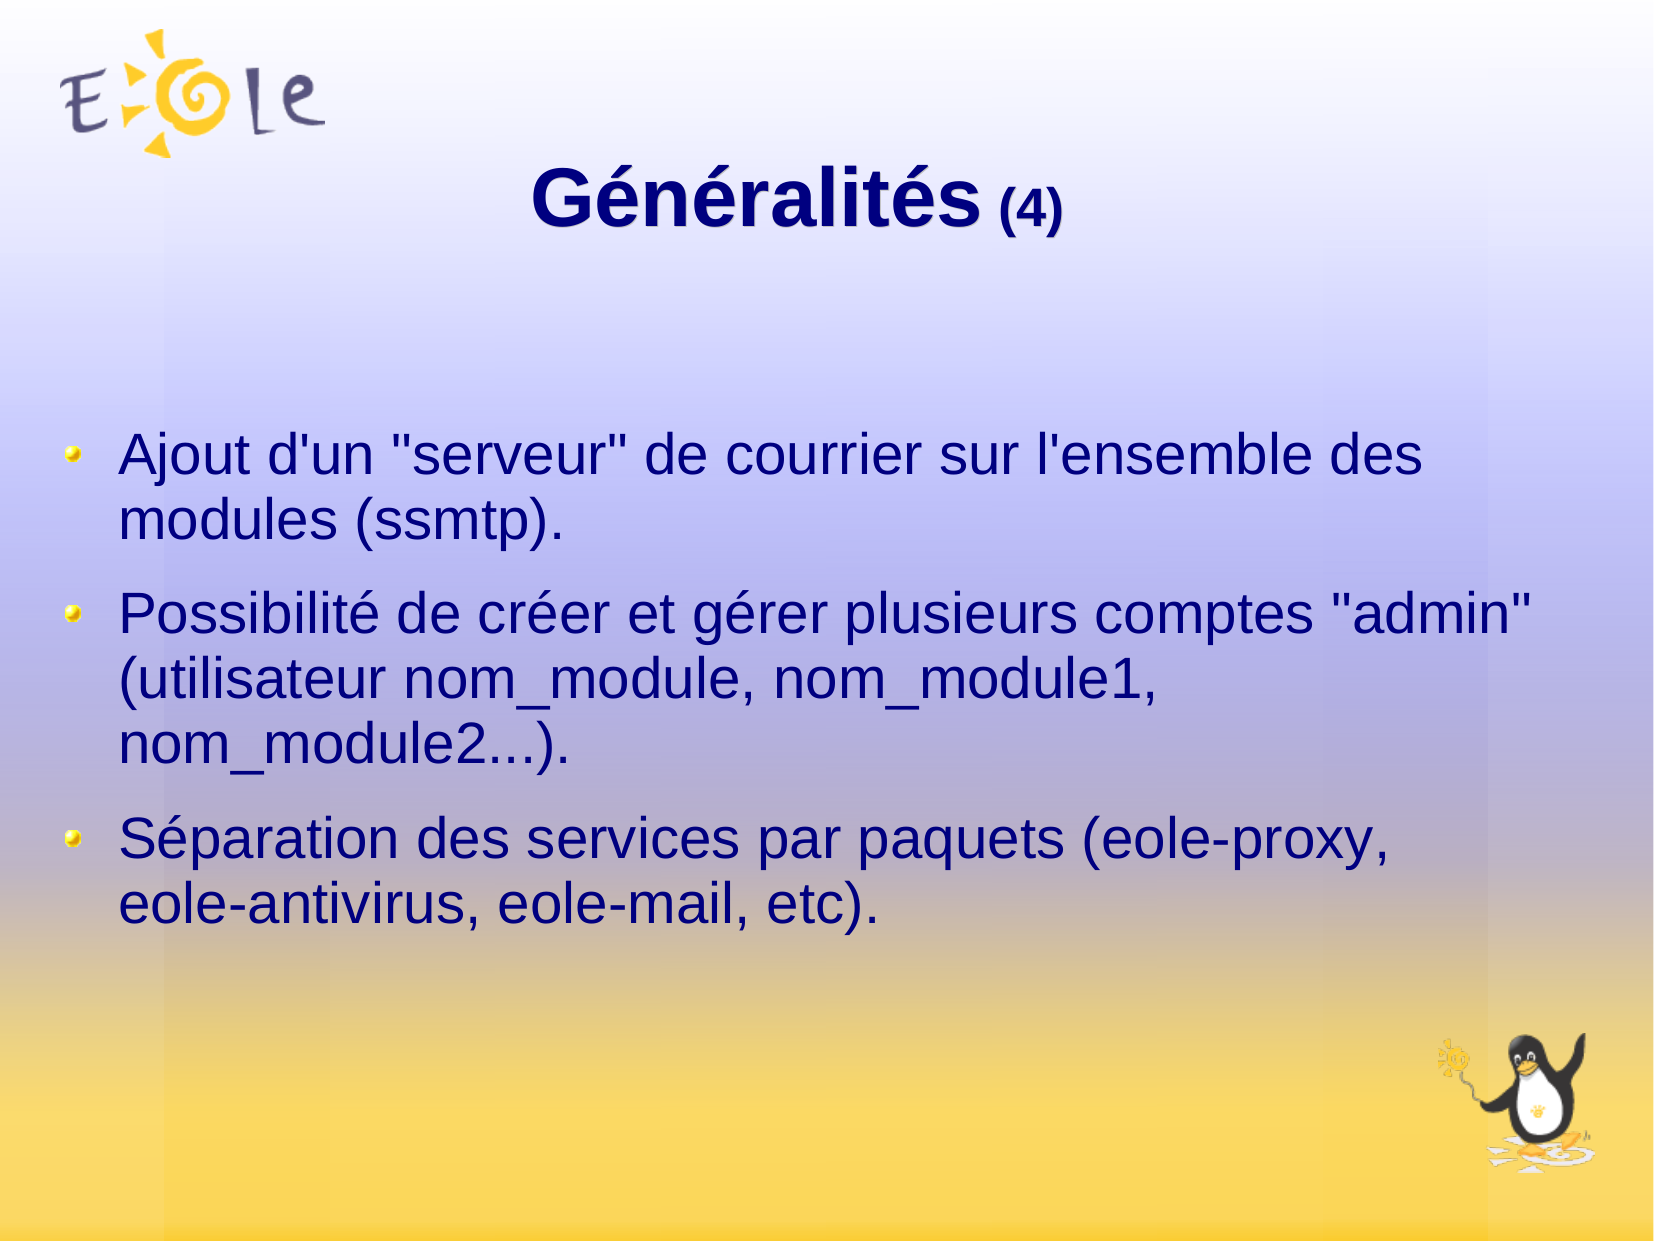

Généralités (4)
# Ajout d'un "serveur" de courrier sur l'ensemble des modules (ssmtp).
Possibilité de créer et gérer plusieurs comptes "admin" (utilisateur nom_module, nom_module1, nom_module2...).
Séparation des services par paquets (eole-proxy, eole-antivirus, eole-mail, etc).